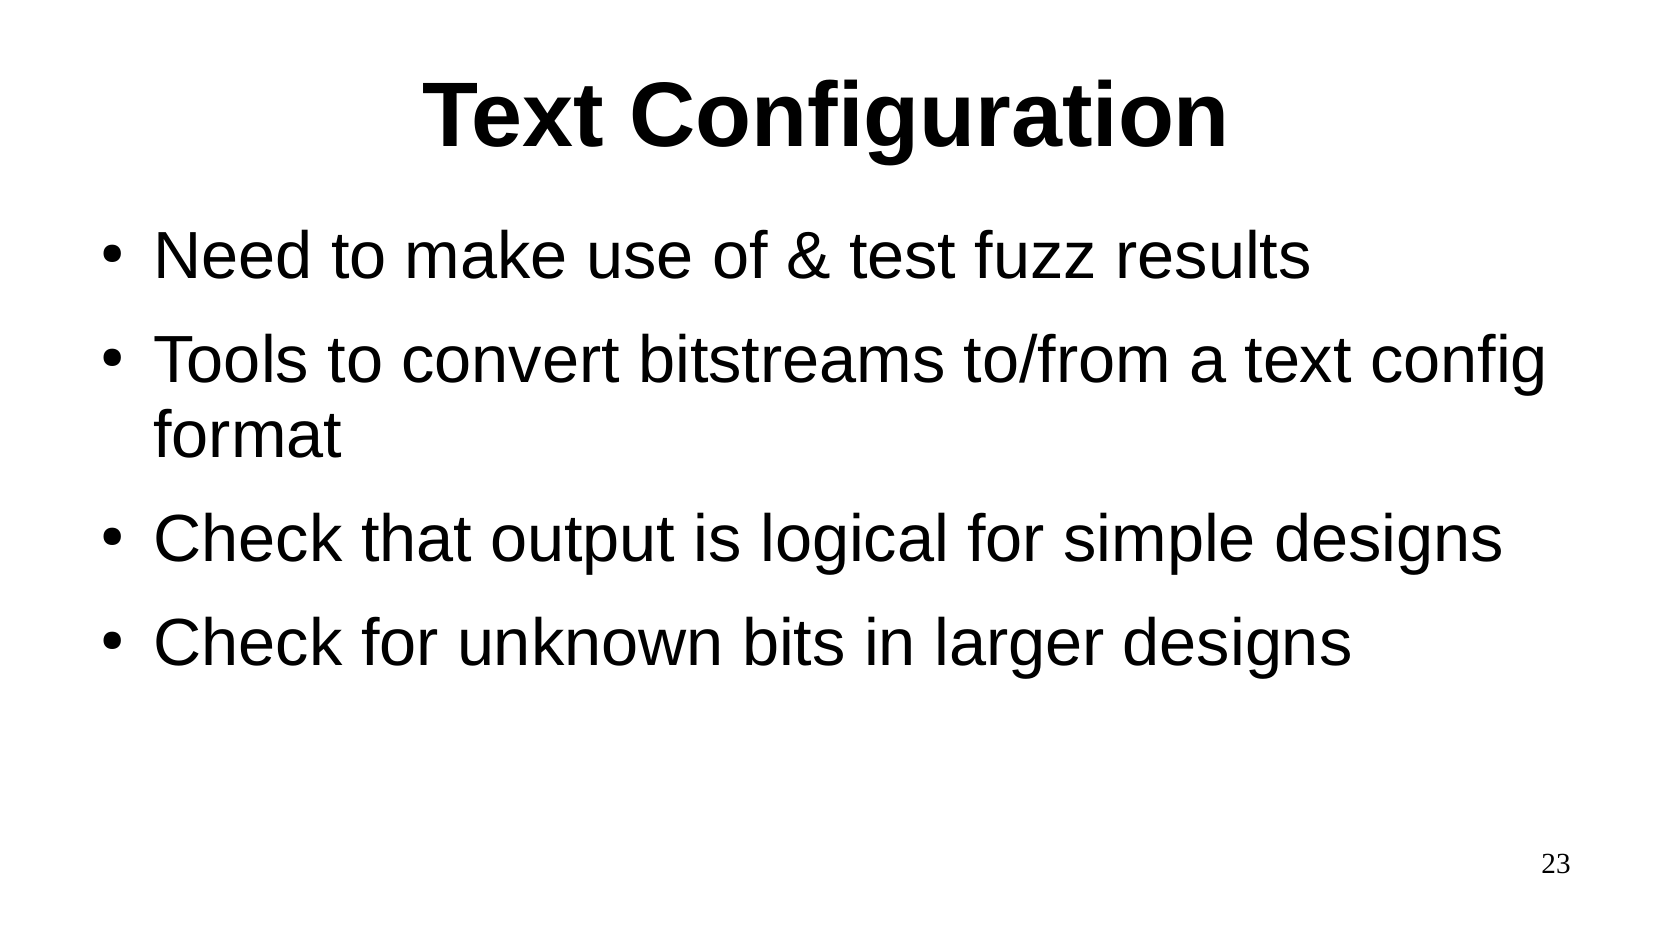

# Text Configuration
Need to make use of & test fuzz results
Tools to convert bitstreams to/from a text config format
Check that output is logical for simple designs
Check for unknown bits in larger designs